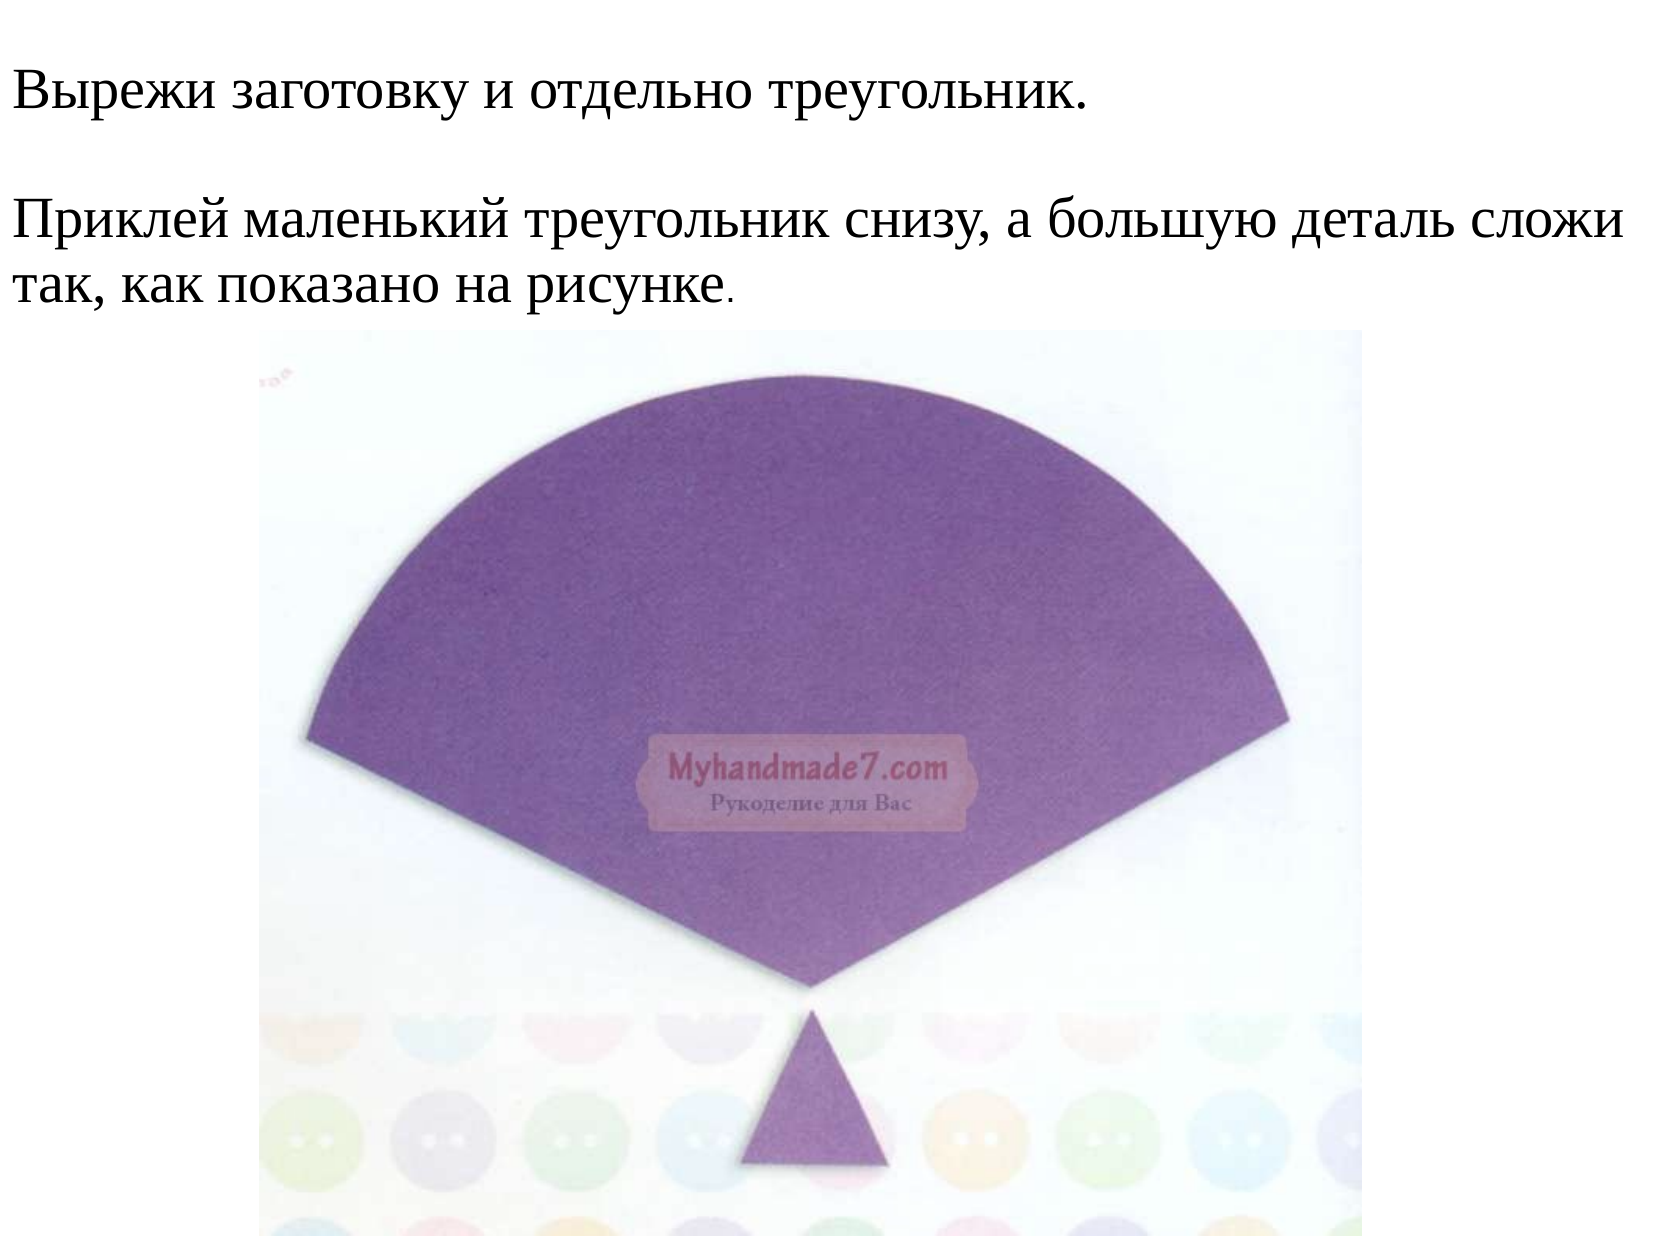

Вырежи заготовку и отдельно треугольник.
Приклей маленький треугольник снизу, а большую деталь сложи так, как показано на рисунке.
#